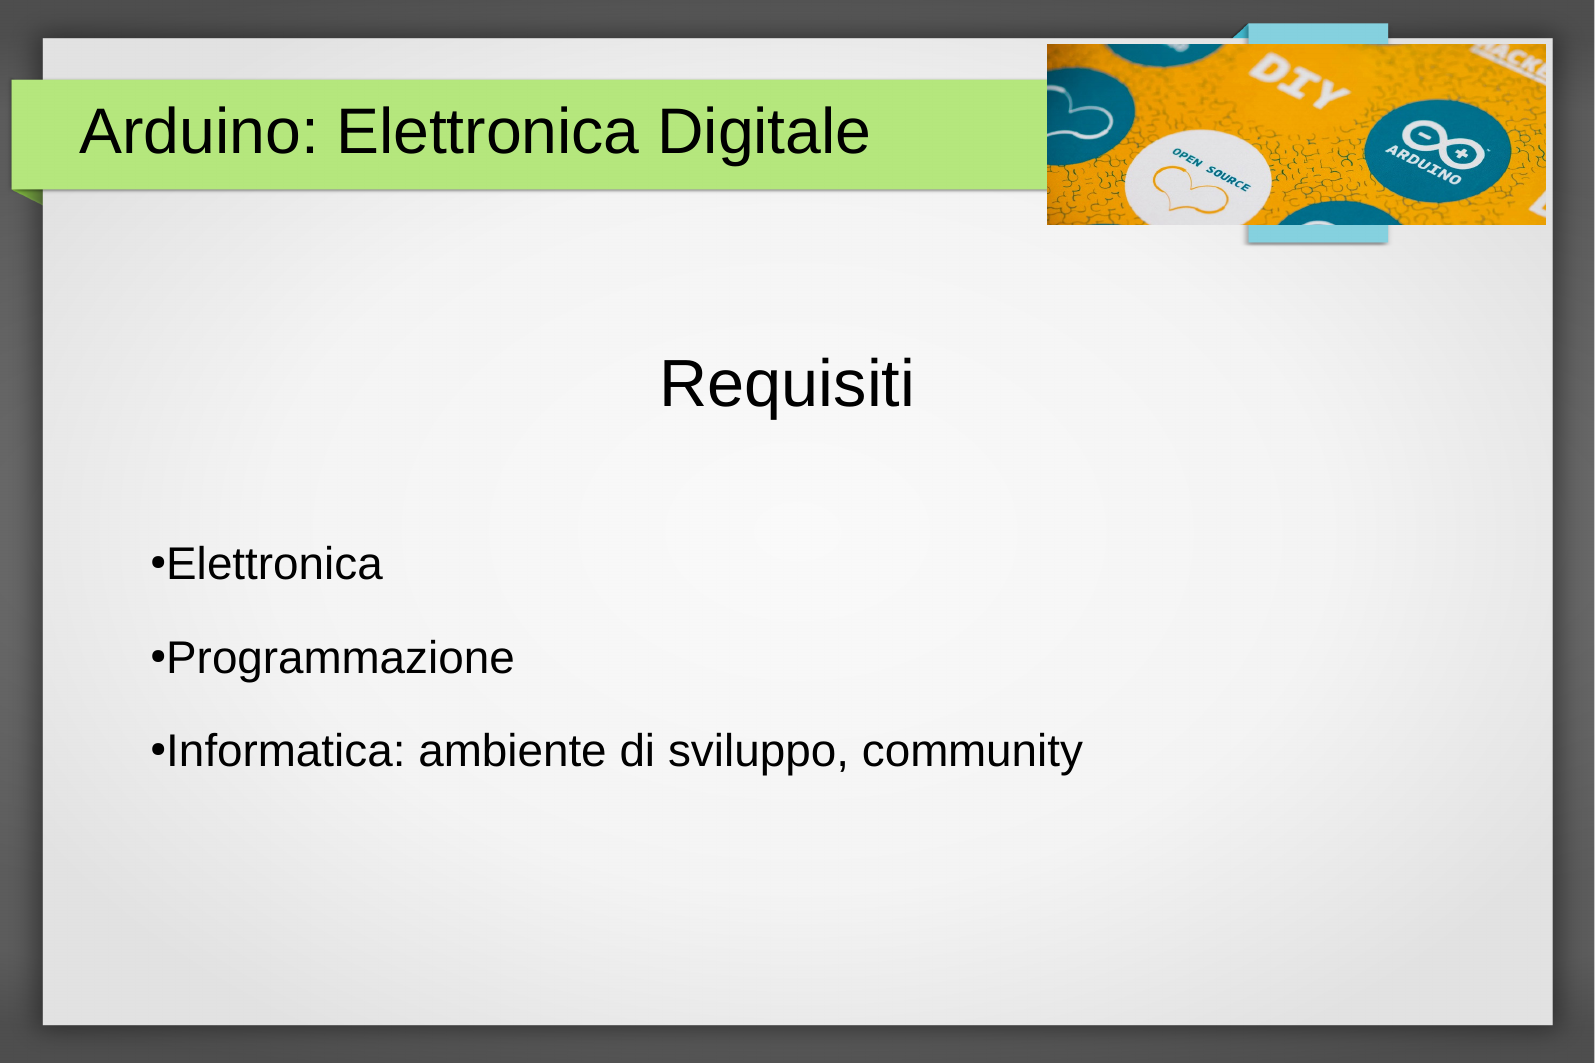

# Arduino: Elettronica Digitale
Requisiti
Elettronica
Programmazione
Informatica: ambiente di sviluppo, community